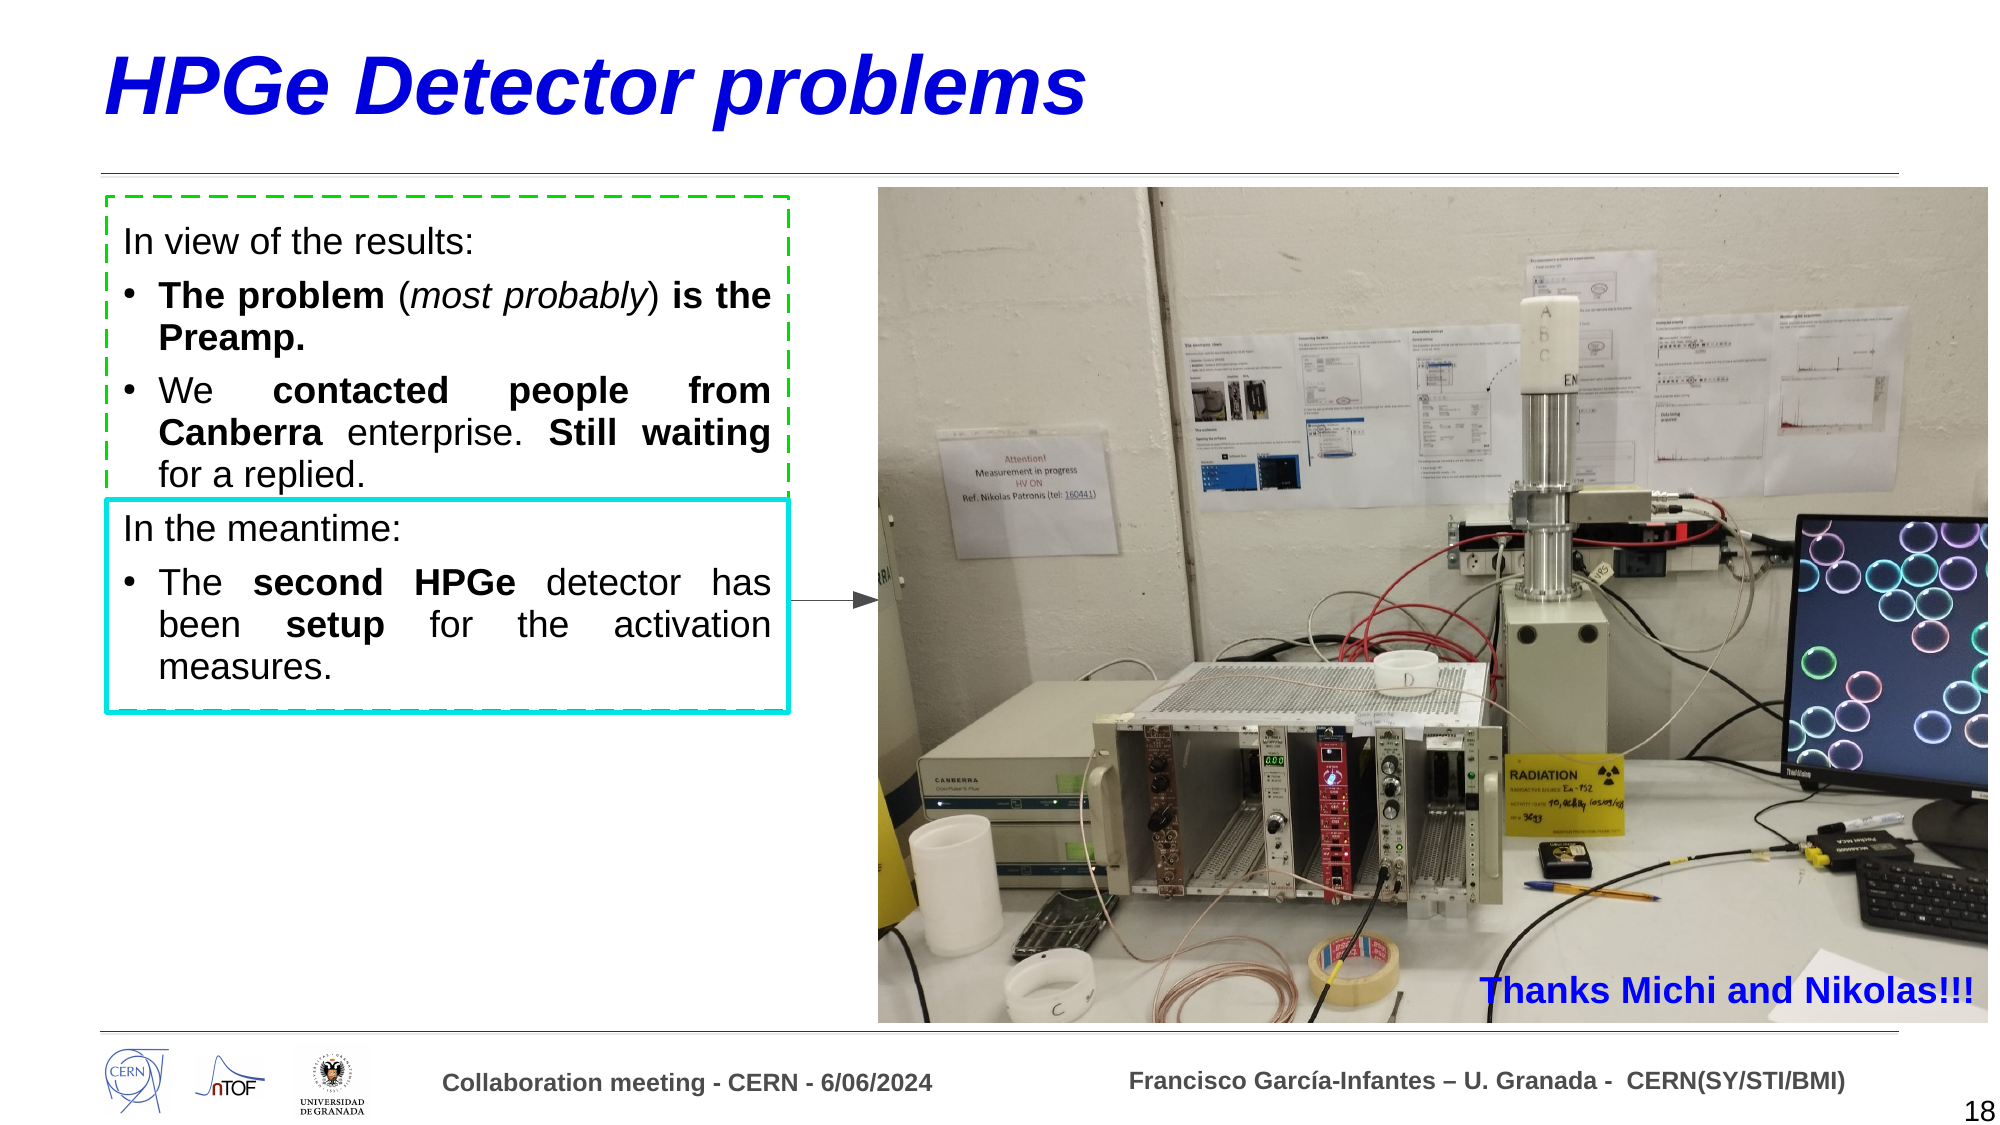

HPGe Detector problems
In view of the results:
The problem (most probably) is the Preamp.
We contacted people from Canberra enterprise. Still waiting for a replied.
In the meantime:
The second HPGe detector has been setup for the activation measures.
Thanks Michi and Nikolas!!!
Francisco García-Infantes – U. Granada - CERN(SY/STI/BMI)
Collaboration meeting - CERN - 6/06/2024
18